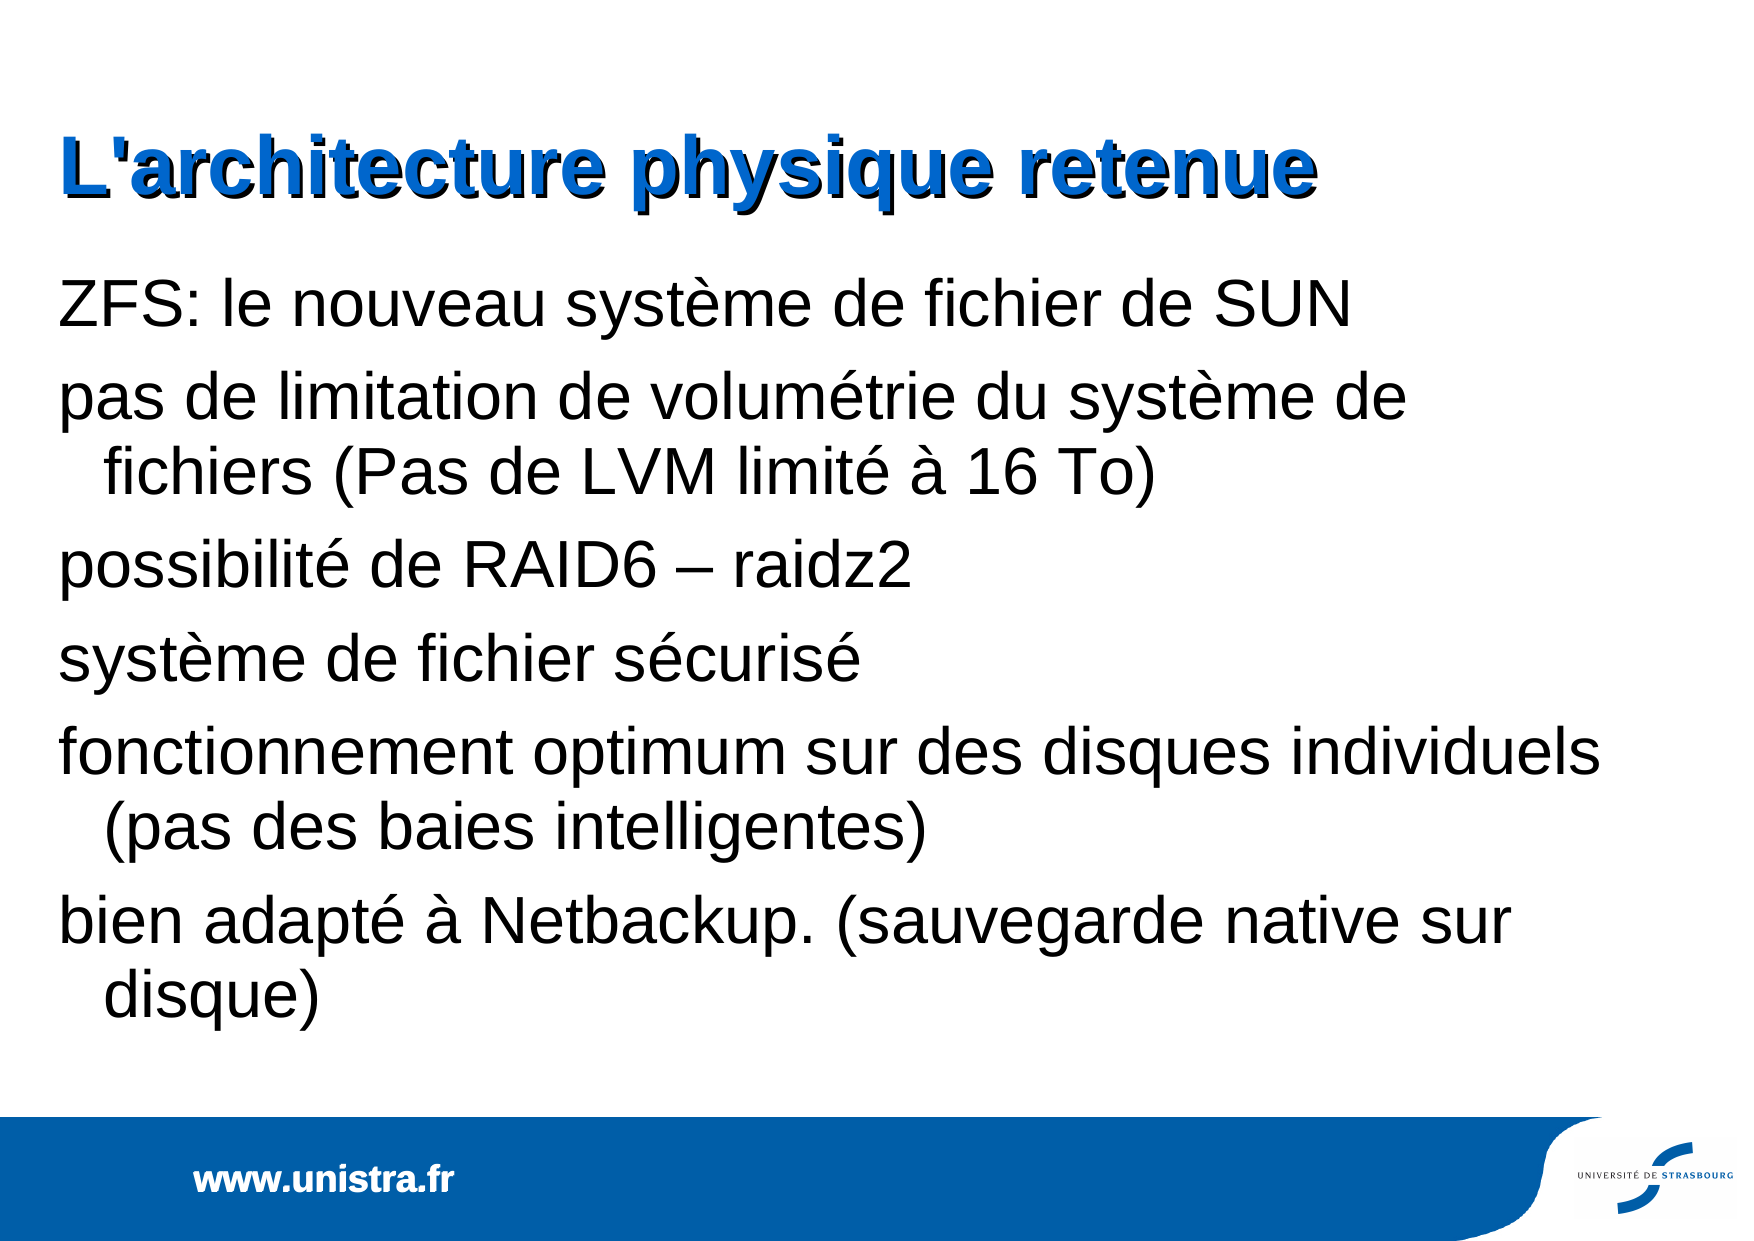

# L'architecture physique retenue
ZFS: le nouveau système de fichier de SUN
pas de limitation de volumétrie du système de fichiers (Pas de LVM limité à 16 To)
possibilité de RAID6 – raidz2
système de fichier sécurisé
fonctionnement optimum sur des disques individuels (pas des baies intelligentes)
bien adapté à Netbackup. (sauvegarde native sur disque)